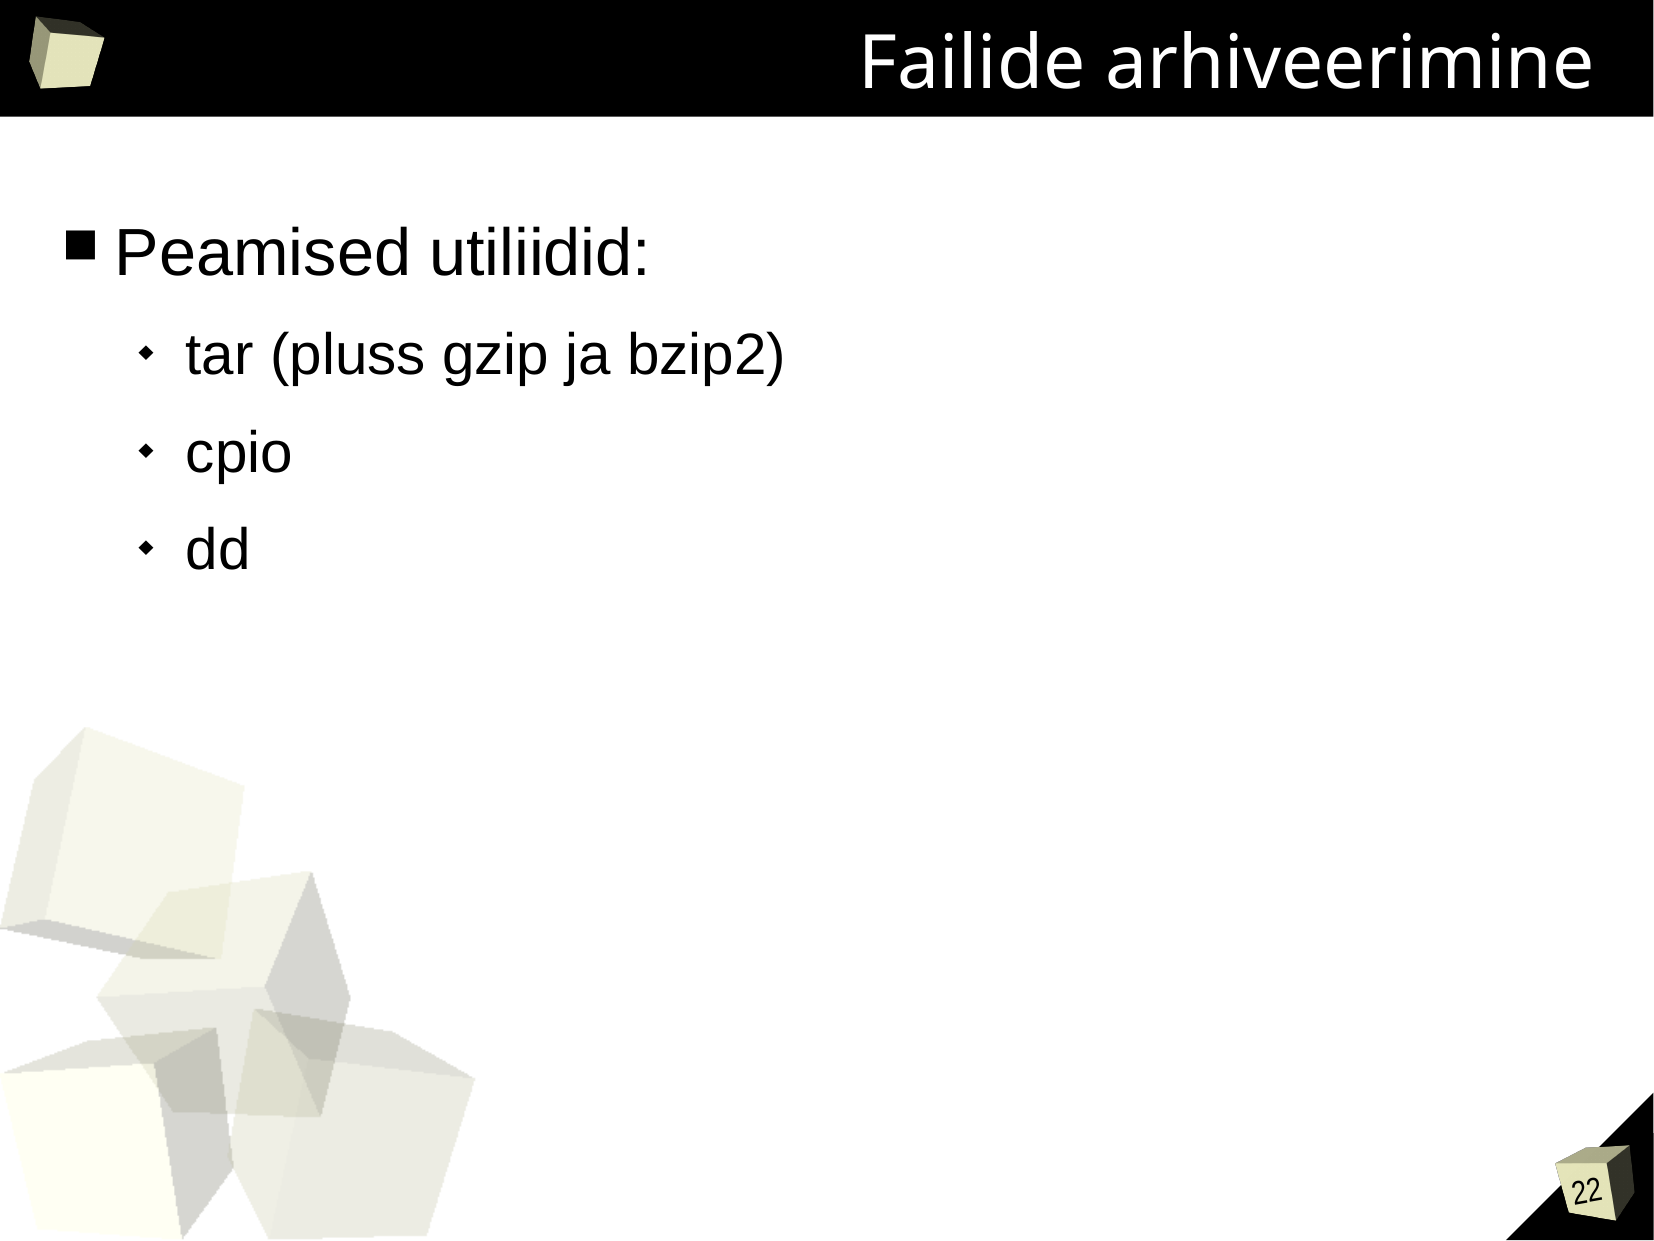

# Failide arhiveerimine
Peamised utiliidid:
tar (pluss gzip ja bzip2)
cpio
dd